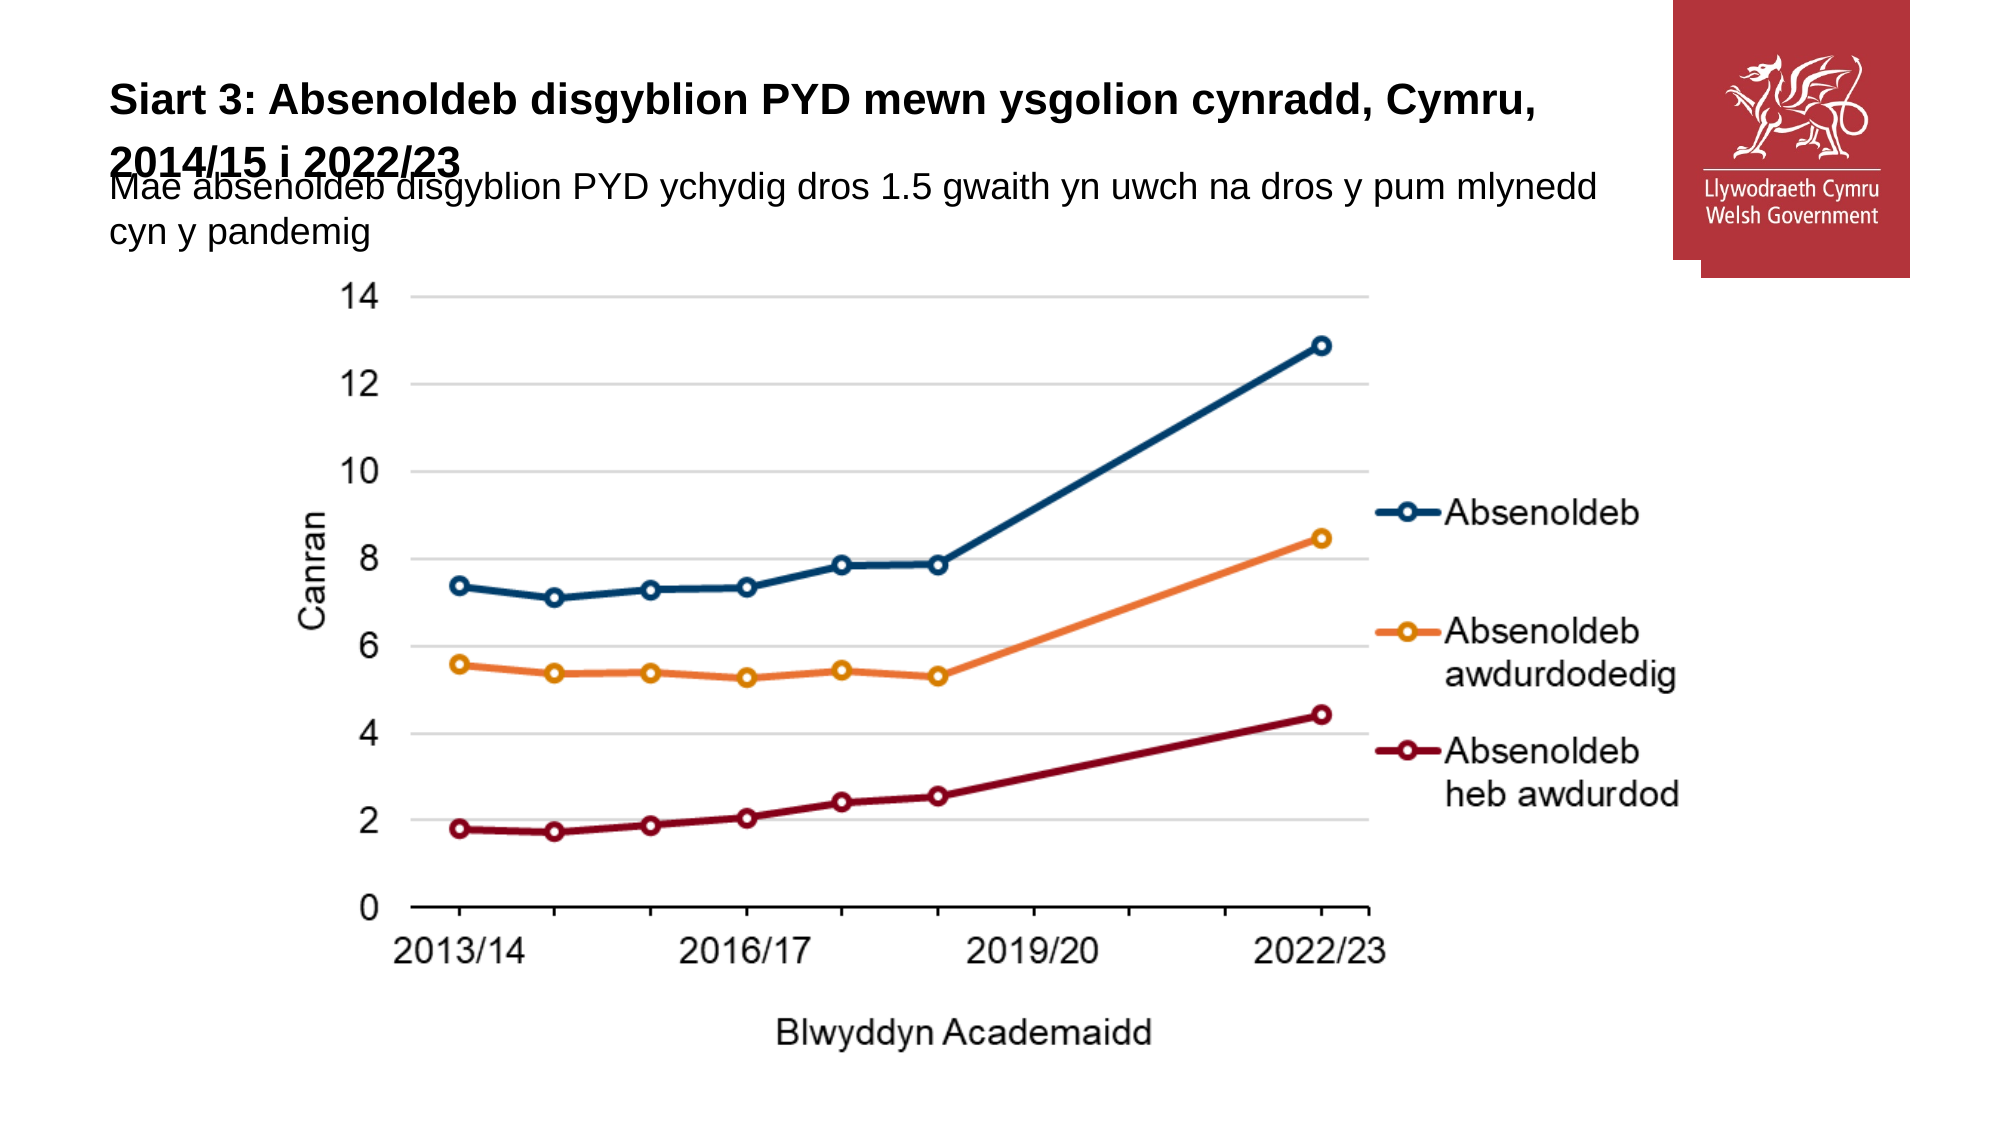

# Siart 3: Absenoldeb disgyblion PYD mewn ysgolion cynradd, Cymru, 2014/15 i 2022/23
Mae absenoldeb disgyblion PYD ychydig dros 1.5 gwaith yn uwch na dros y pum mlynedd
cyn y pandemig